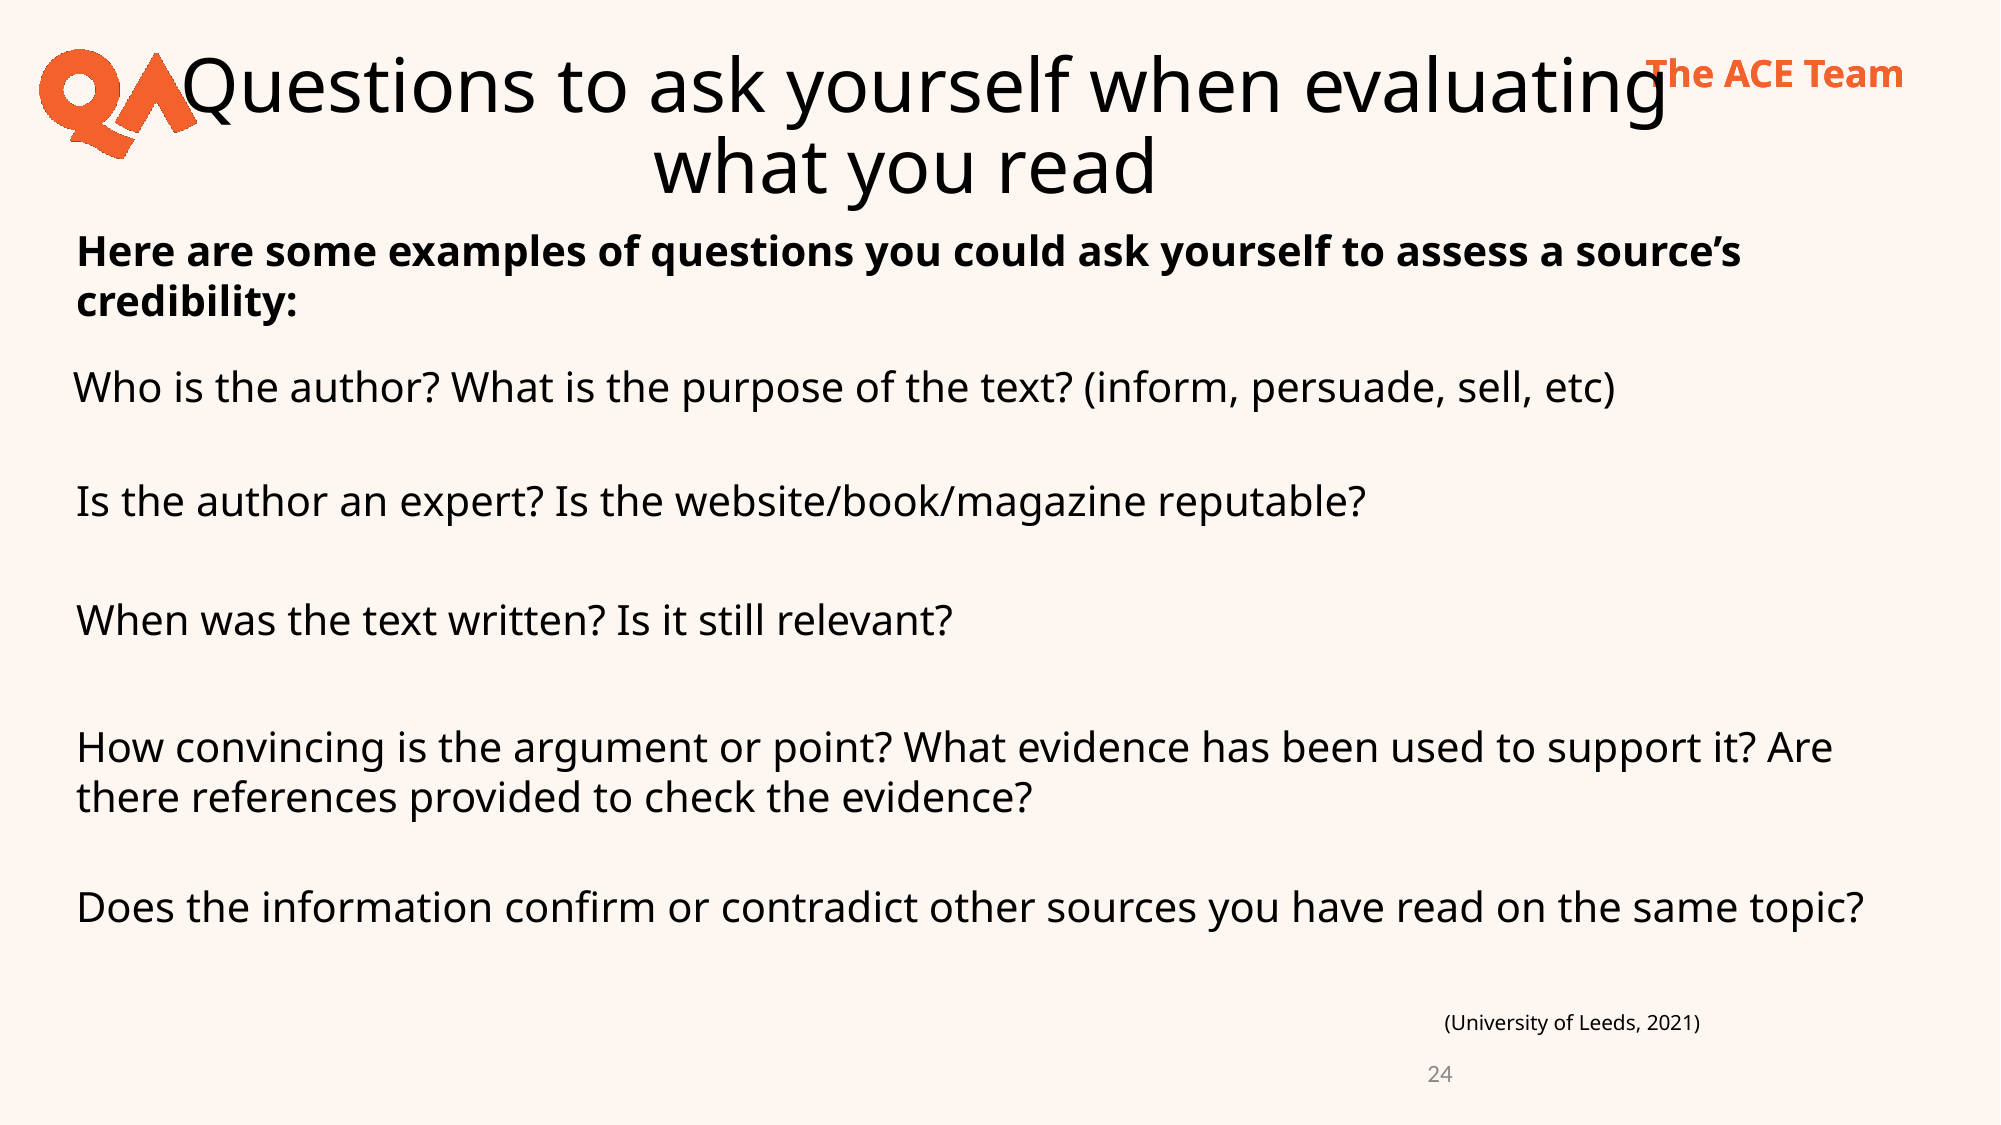

Questions to ask yourself when evaluating what you read
The ACE Team
Here are some examples of questions you could ask yourself to assess a source’s credibility:
Who is the author? What is the purpose of the text? (inform, persuade, sell, etc)
Is the author an expert? Is the website/book/magazine reputable?
When was the text written? Is it still relevant?
How convincing is the argument or point? What evidence has been used to support it? Are there references provided to check the evidence?
Does the information confirm or contradict other sources you have read on the same topic?
(University of Leeds, 2021)